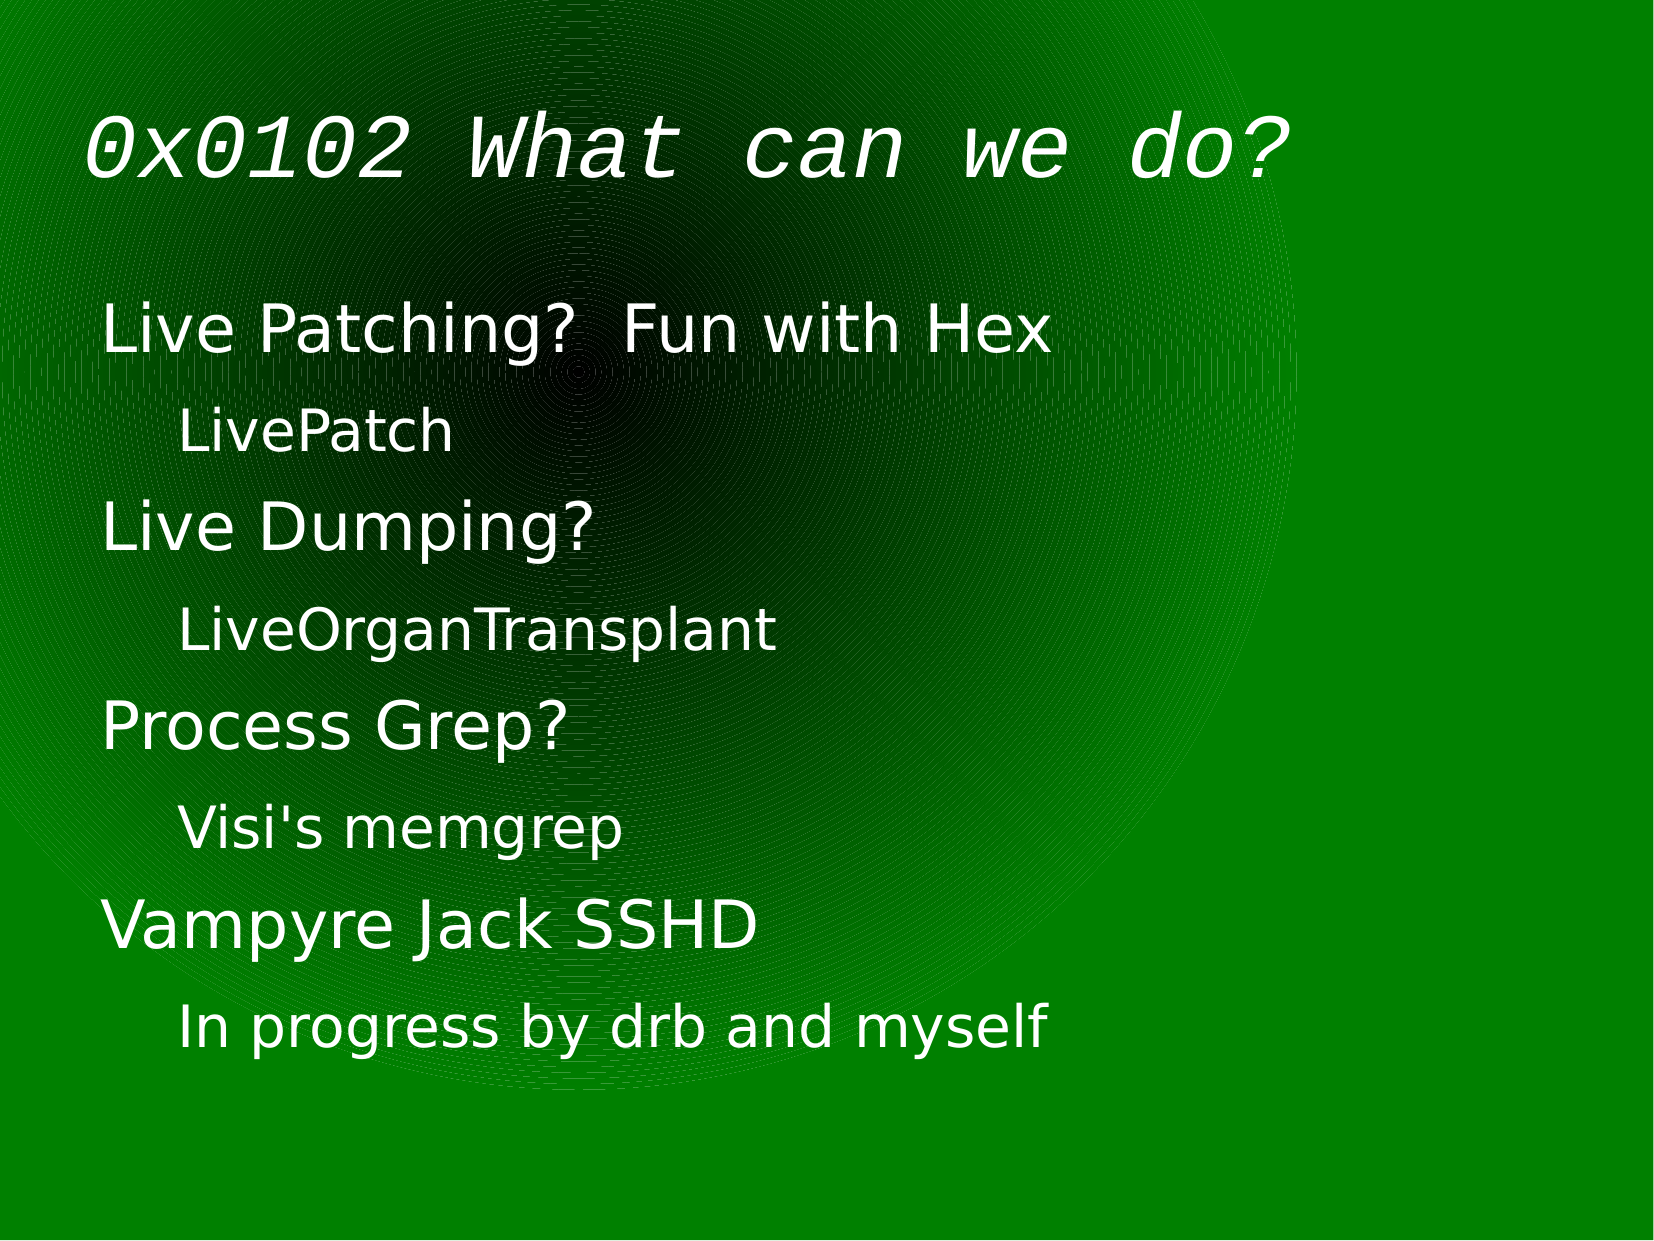

# 0x0102 What can we do?
Live Patching? Fun with Hex
LivePatch
Live Dumping?
LiveOrganTransplant
Process Grep?
Visi's memgrep
Vampyre Jack SSHD
In progress by drb and myself